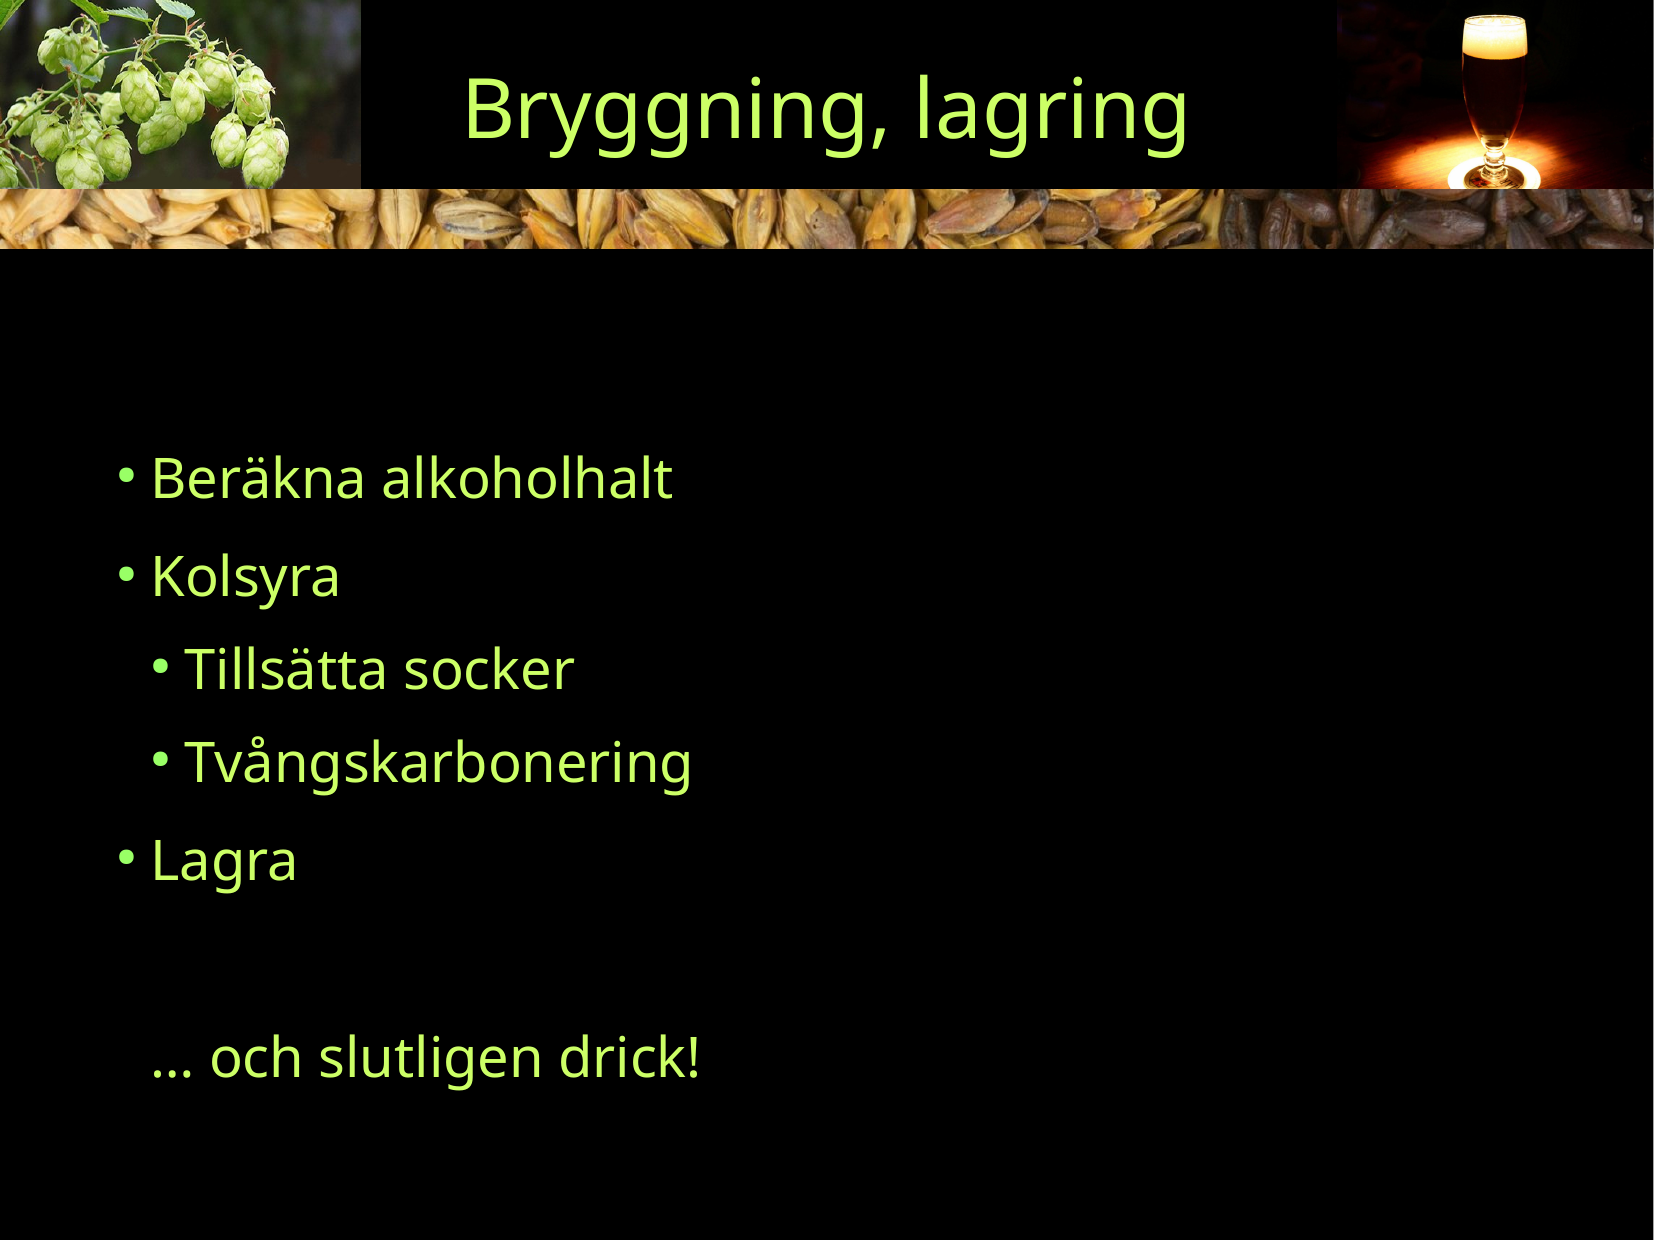

#
Bryggning, lagring
Beräkna alkoholhalt
Kolsyra
Tillsätta socker
Tvångskarbonering
Lagra
… och slutligen drick!